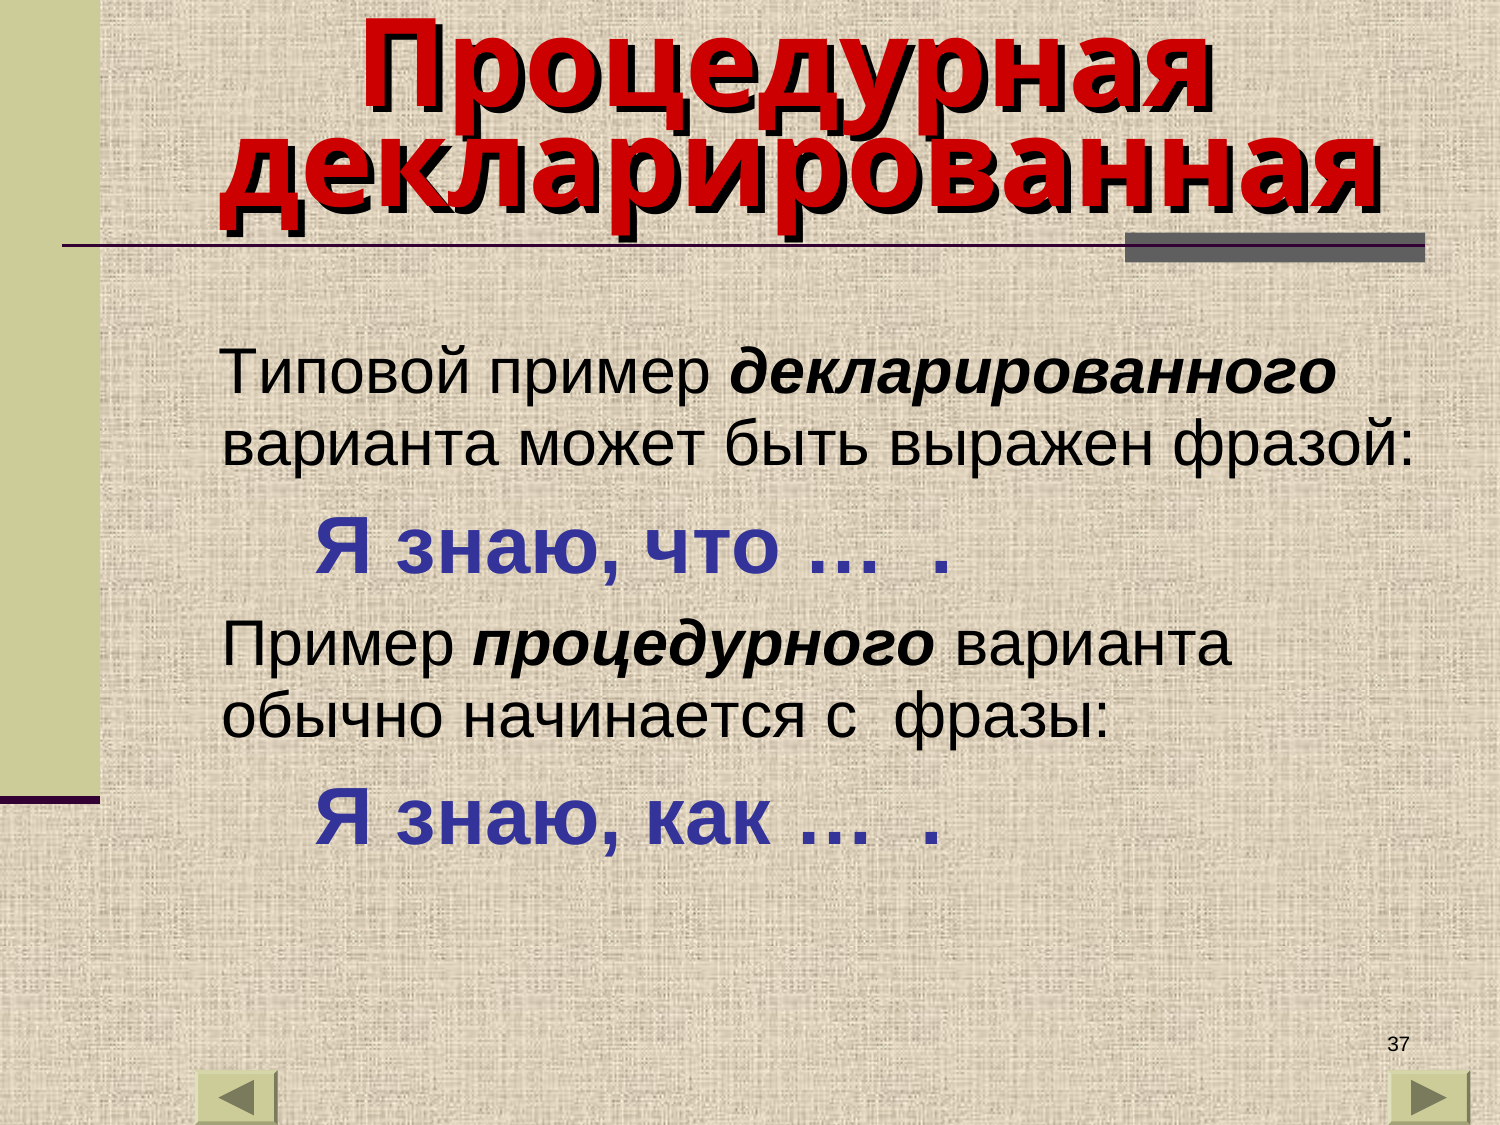

# Процедурная декларированная
 Типовой пример декларированного варианта может быть выражен фразой:
		Я знаю, что … .
	Пример процедурного варианта обычно начинается с фразы:
		Я знаю, как … .
37